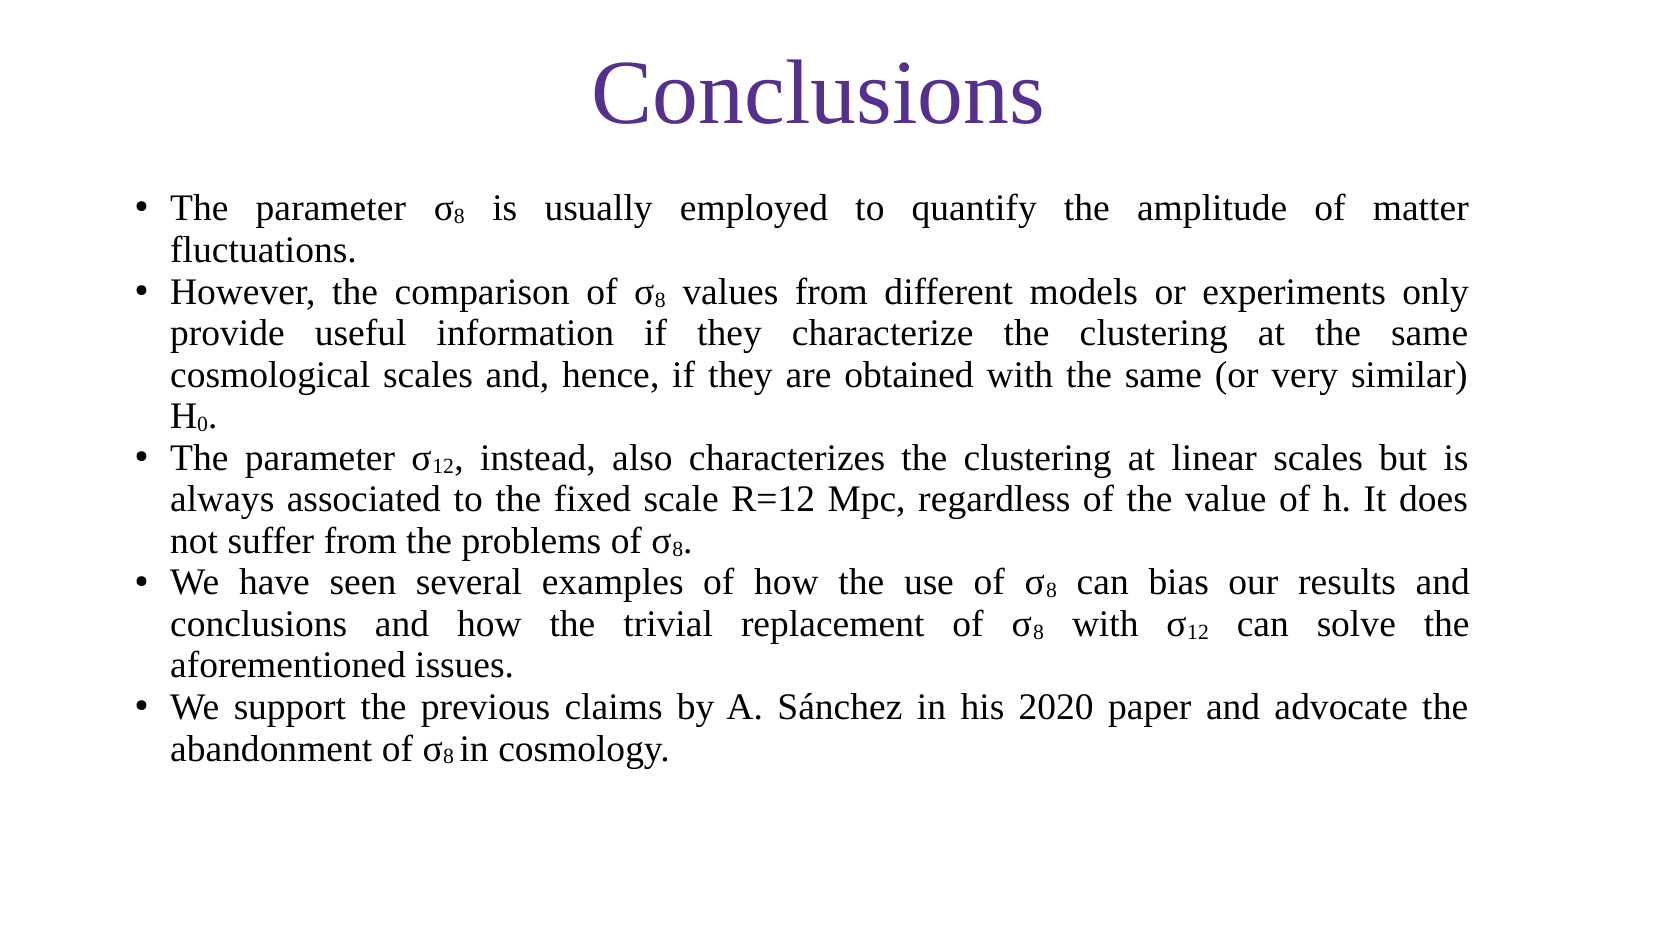

# Conclusions
The parameter σ8 is usually employed to quantify the amplitude of matter fluctuations.
However, the comparison of σ8 values from different models or experiments only provide useful information if they characterize the clustering at the same cosmological scales and, hence, if they are obtained with the same (or very similar) H0.
The parameter σ12, instead, also characterizes the clustering at linear scales but is always associated to the fixed scale R=12 Mpc, regardless of the value of h. It does not suffer from the problems of σ8.
We have seen several examples of how the use of σ8 can bias our results and conclusions and how the trivial replacement of σ8 with σ12 can solve the aforementioned issues.
We support the previous claims by A. Sánchez in his 2020 paper and advocate the abandonment of σ8 in cosmology.